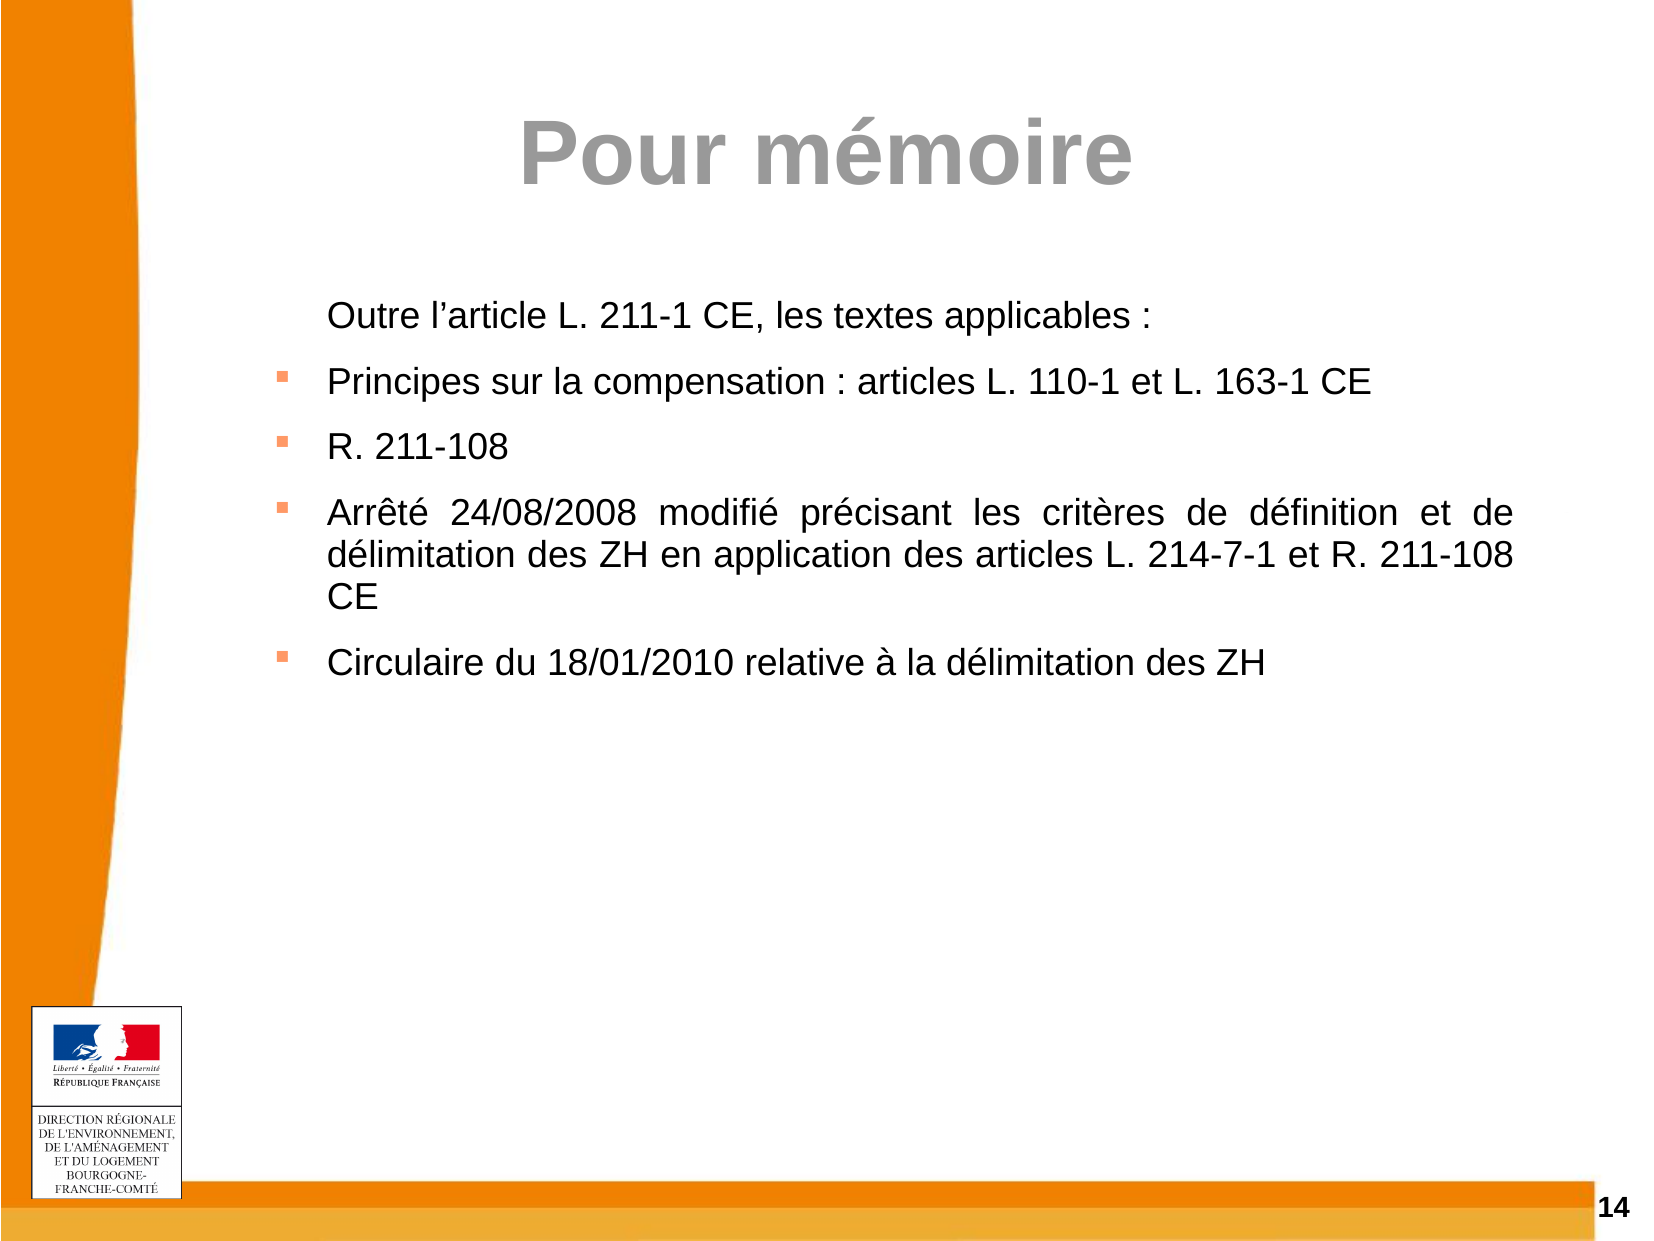

# Pour mémoire
Outre l’article L. 211-1 CE, les textes applicables :
Principes sur la compensation : articles L. 110-1 et L. 163-1 CE
R. 211-108
Arrêté 24/08/2008 modifié précisant les critères de définition et de délimitation des ZH en application des articles L. 214-7-1 et R. 211-108 CE
Circulaire du 18/01/2010 relative à la délimitation des ZH
14